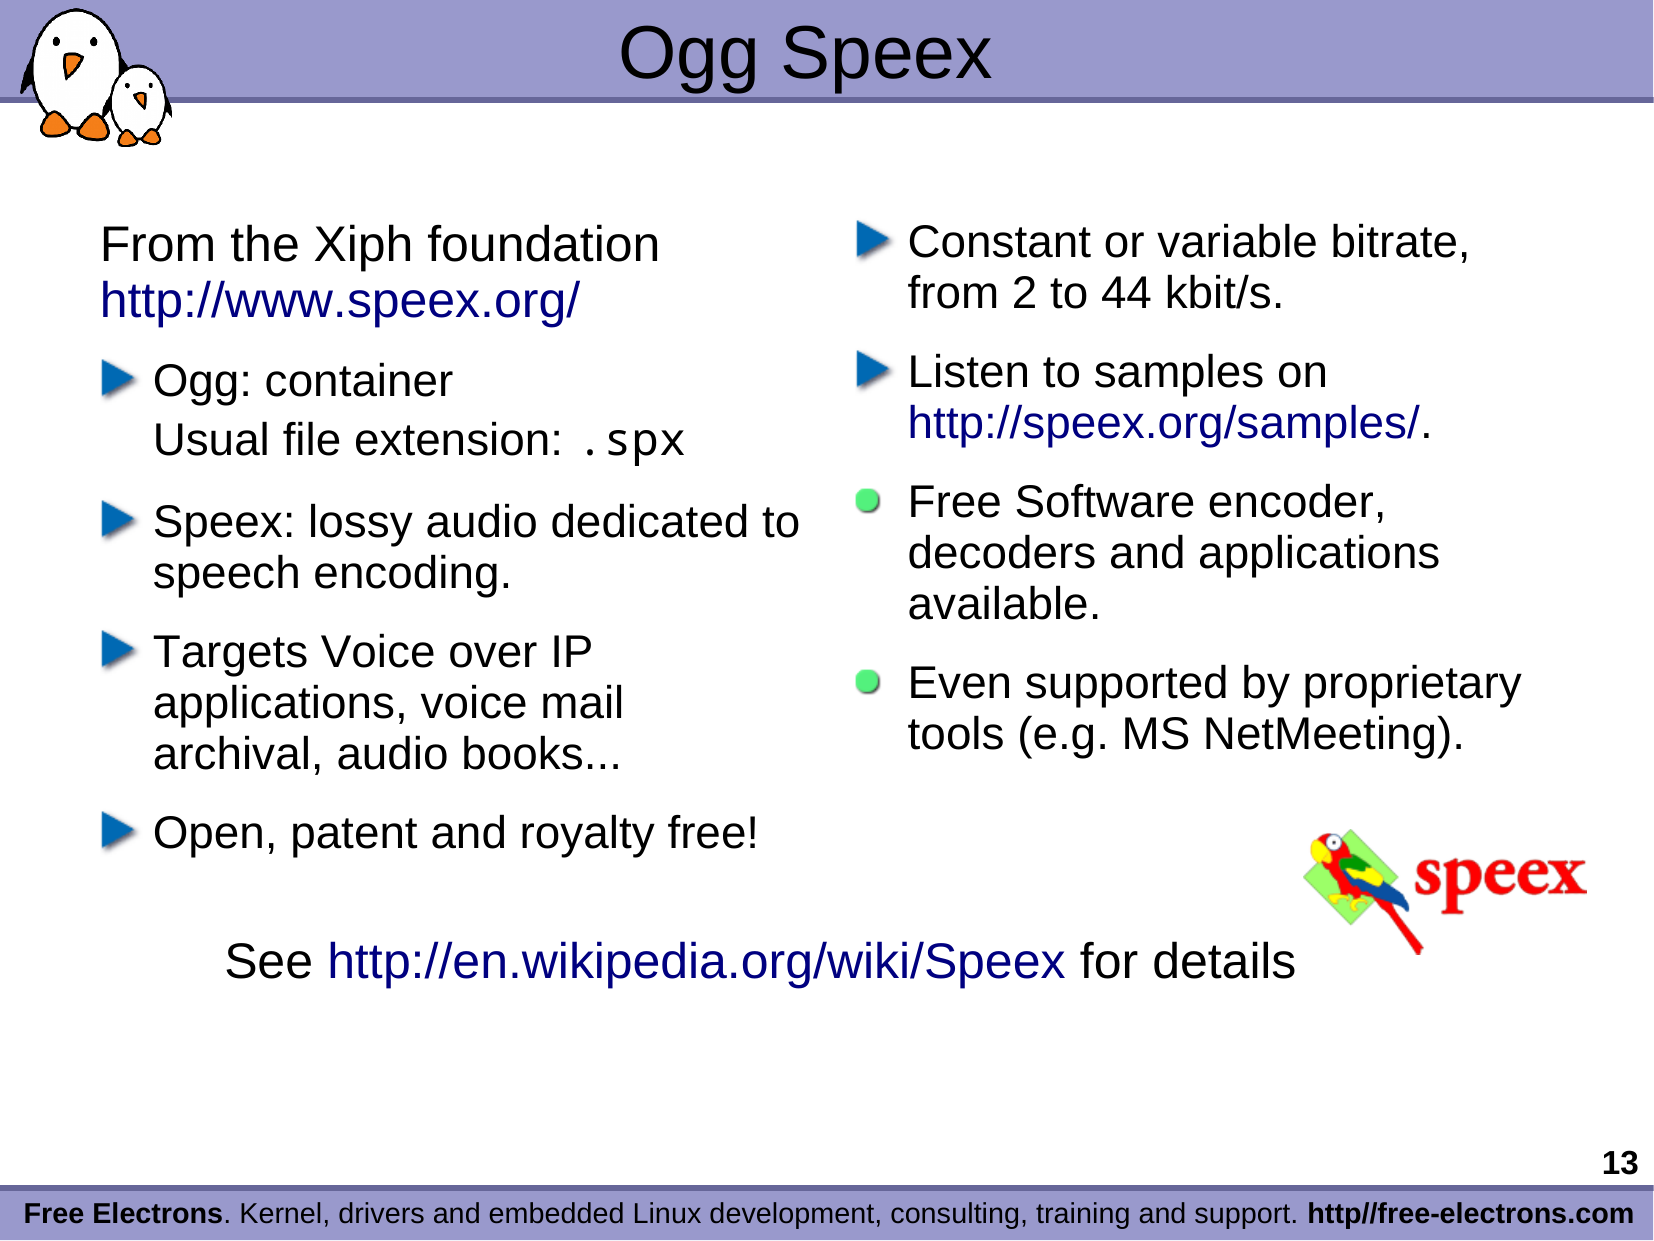

# Ogg Speex
From the Xiph foundation
http://www.speex.org/
Ogg: container
Usual file extension: .spx
Speex: lossy audio dedicated to speech encoding.
Targets Voice over IP applications, voice mail archival, audio books...
Open, patent and royalty free!
Constant or variable bitrate,
from 2 to 44 kbit/s.
Listen to samples on
http://speex.org/samples/.
Free Software encoder, decoders and applications available.
Even supported by proprietary tools (e.g. MS NetMeeting).
See http://en.wikipedia.org/wiki/Speex for details